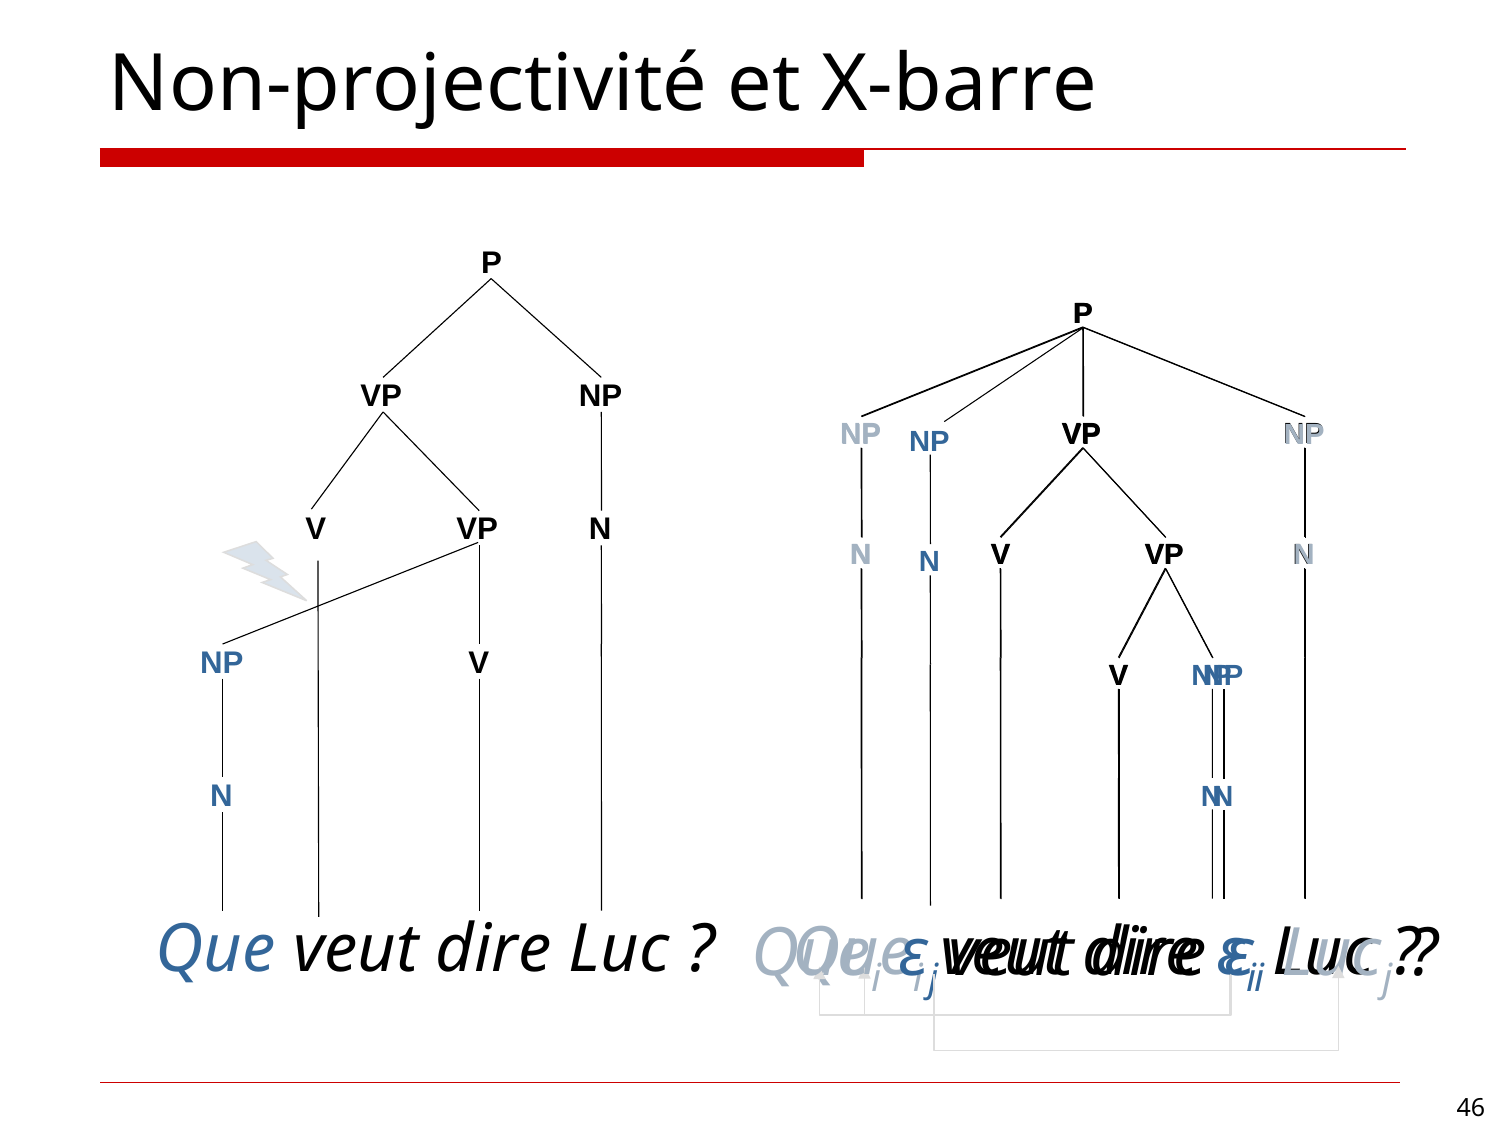

# Non-projectivité et X-barre
P
VP
NP
V
VP
N
NP
V
N
P
NP
VP
NP
N
V
VP
N
V
NP
N
Quei veut dire εi Luc ?
P
NP
VP
NP
NP
N
V
VP
N
N
V
NP
N
Quei εj veut dire εi Lucj ?
Que veut dire Luc ?
46